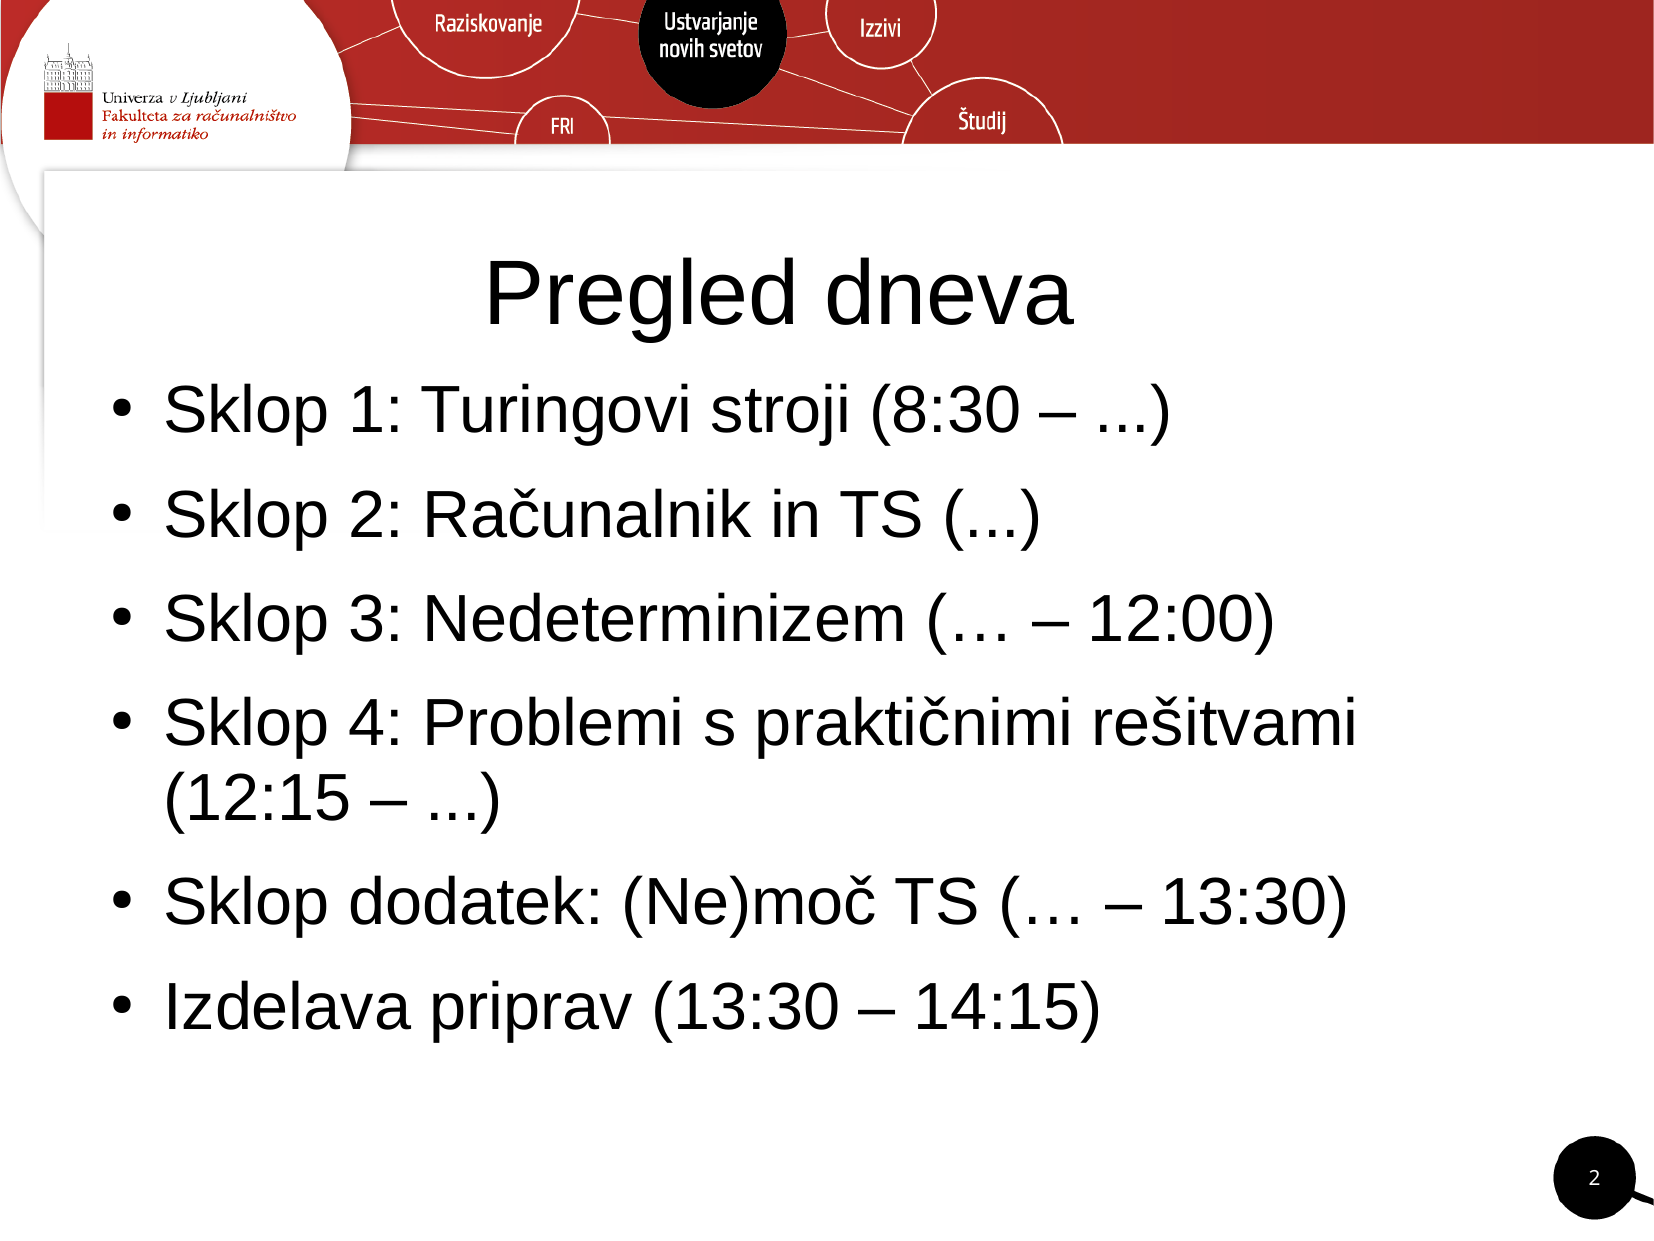

# Pregled dneva
Sklop 1: Turingovi stroji (8:30 – ...)
Sklop 2: Računalnik in TS (...)
Sklop 3: Nedeterminizem (… – 12:00)
Sklop 4: Problemi s praktičnimi rešitvami (12:15 – ...)
Sklop dodatek: (Ne)moč TS (… – 13:30)
Izdelava priprav (13:30 – 14:15)